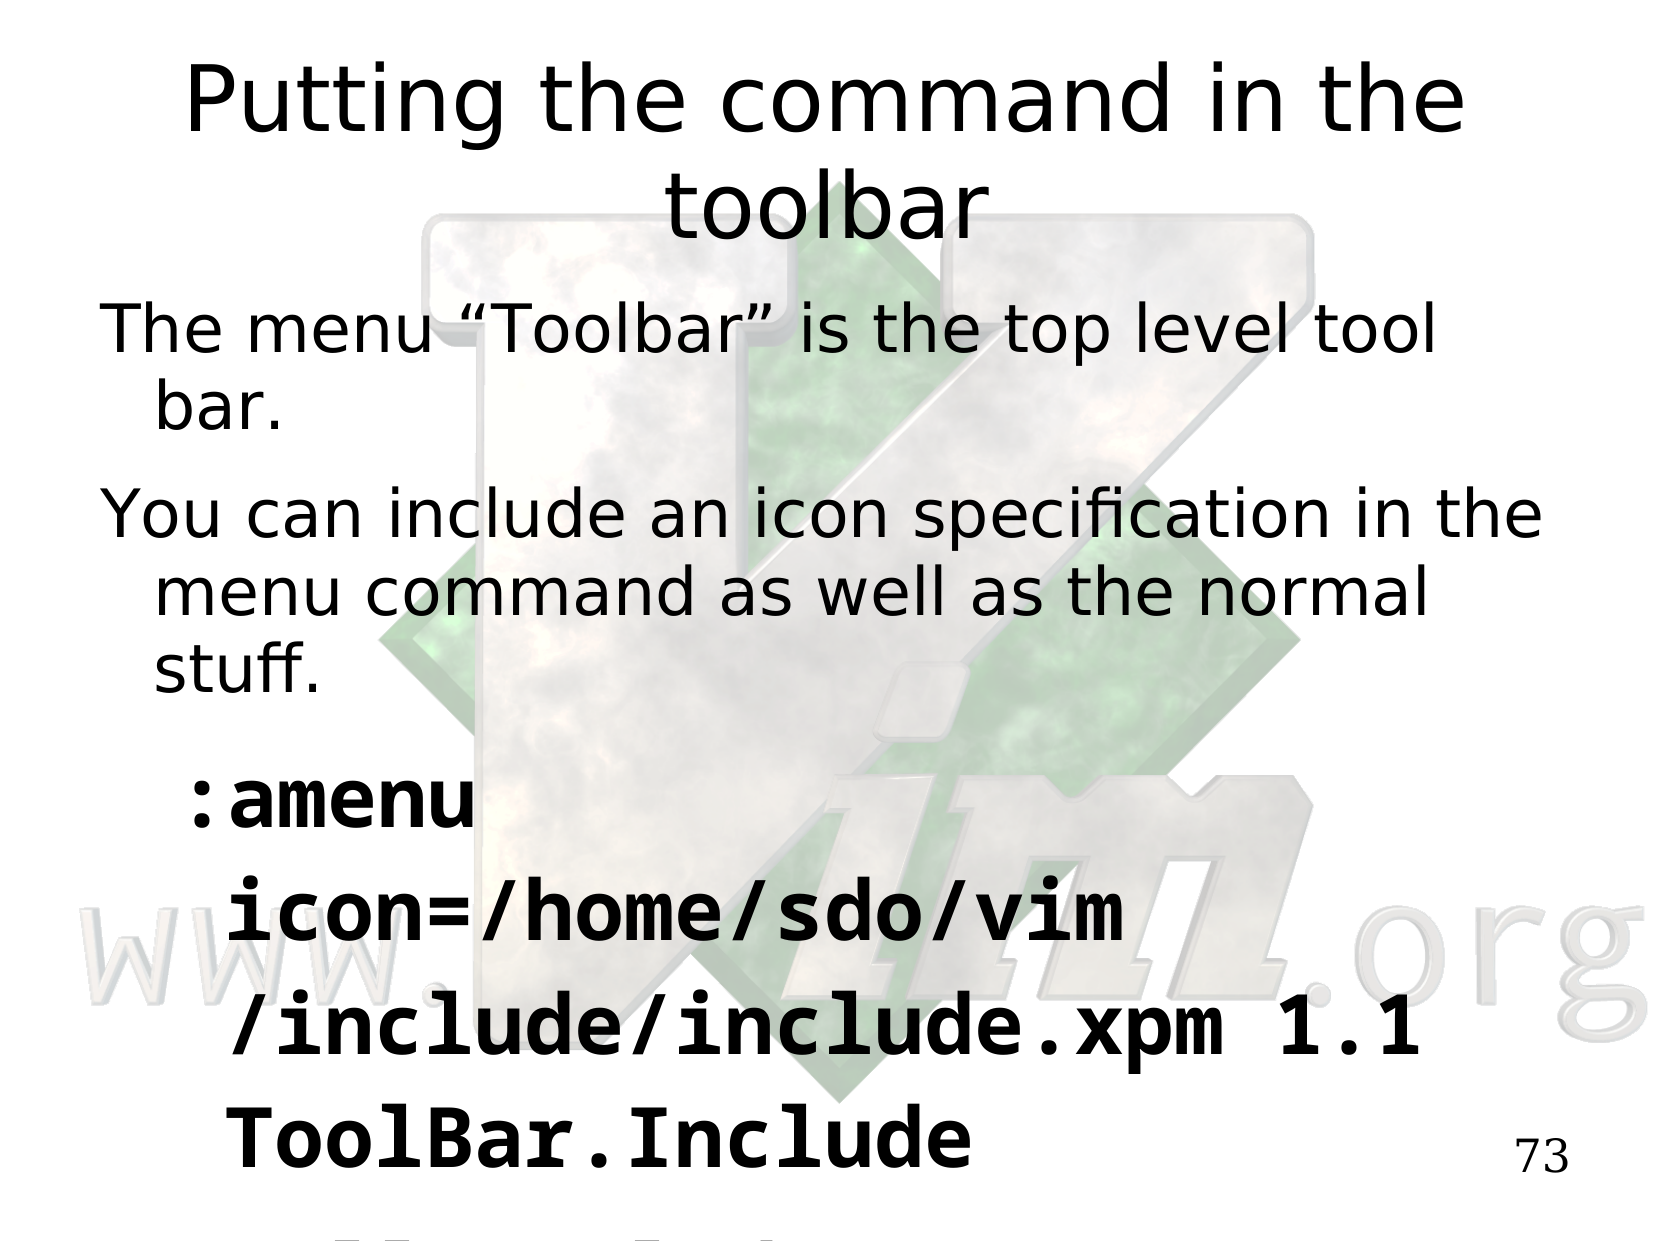

# Putting the command in the toolbar
The menu “Toolbar” is the top level tool bar.
You can include an icon specification in the menu command as well as the normal stuff.
:amenu icon=/home/sdo/vim /include/include.xpm 1.1 ToolBar.Include
:call Include()
(one line)
73